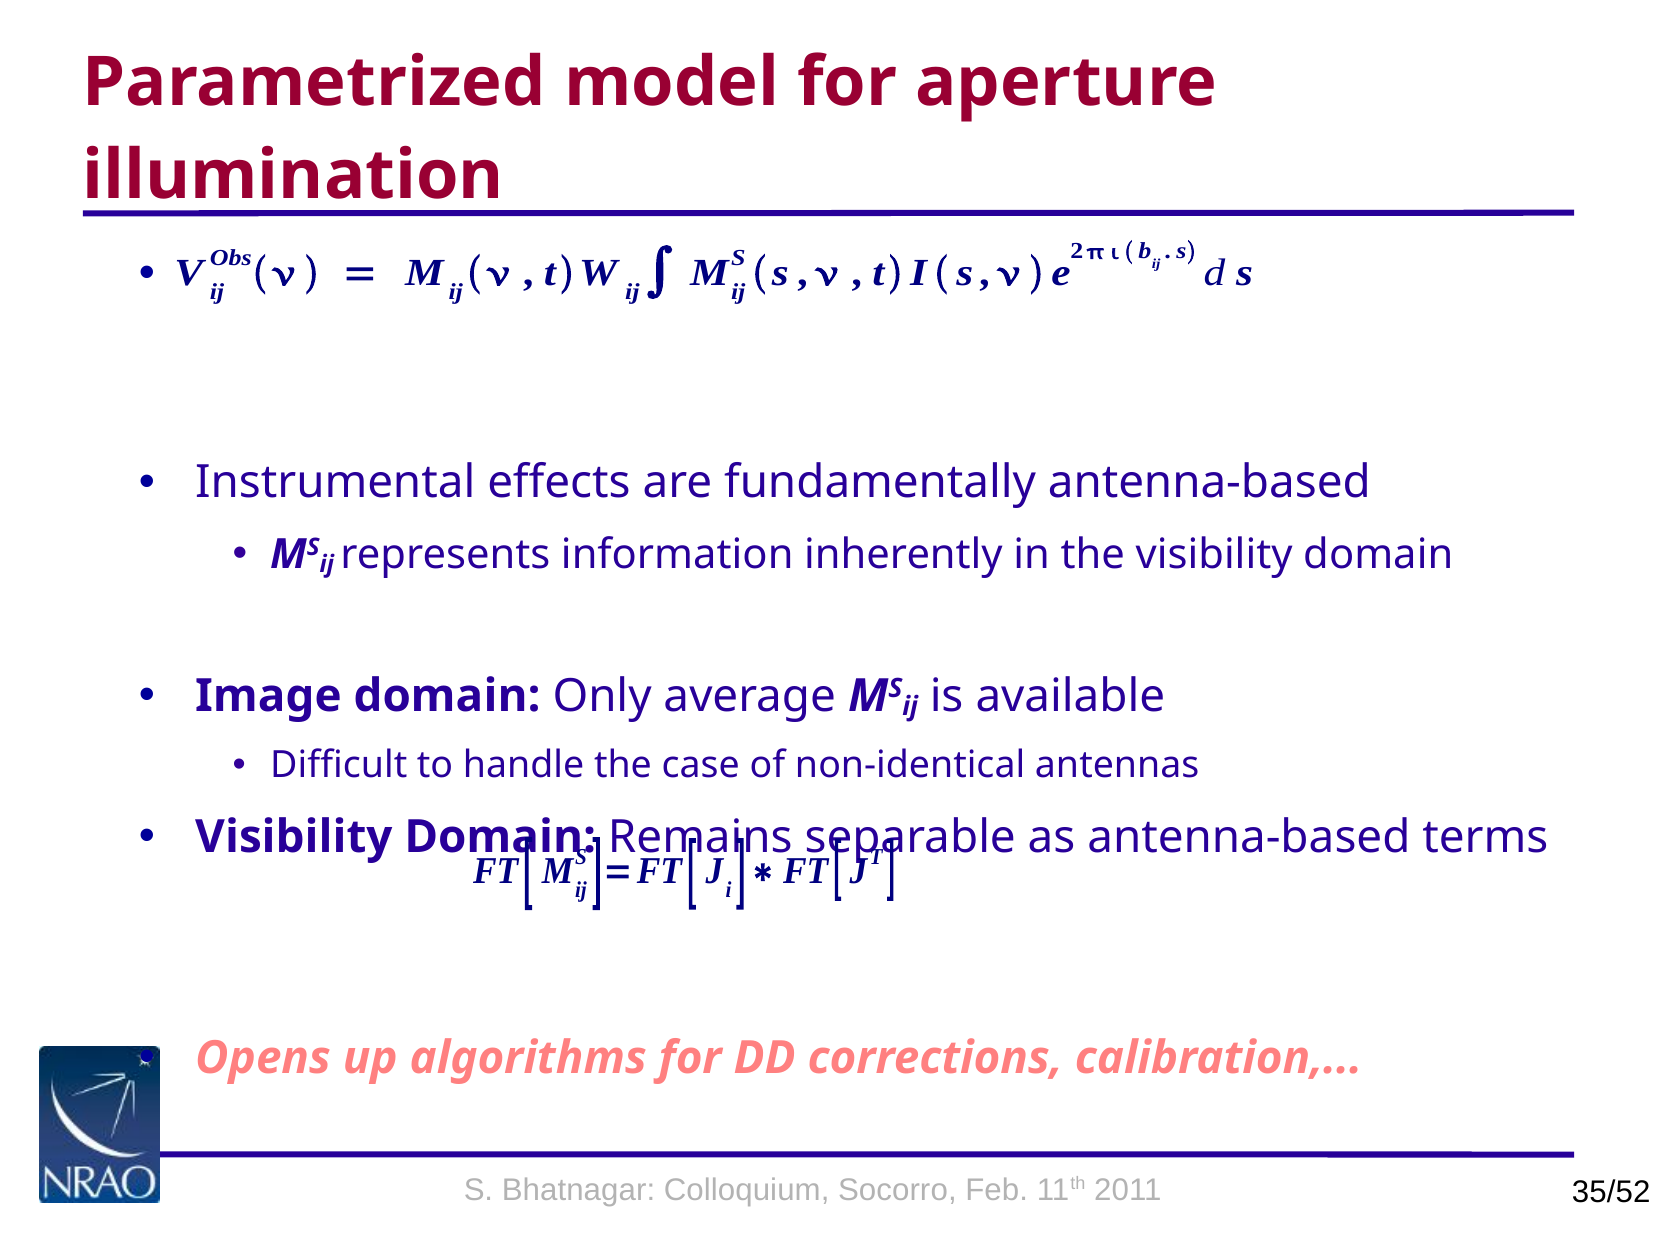

Parametrized model for aperture illumination
# Instrumental effects are fundamentally antenna-based
MSij represents information inherently in the visibility domain
Image domain: Only average MSij is available
Difficult to handle the case of non-identical antennas
Visibility Domain: Remains separable as antenna-based terms
Opens up algorithms for DD corrections, calibration,...
Measurement Equation
 : The Baseline Vector; i and j represent the two antennas
 : Direction independent gains
 : Direction dependent gains
Parameters in this are the Jij s, Jsij s and I
Calibration: Keeping I fixed, estimate Jij-1 , Jsij and use them to remove instrumental/atmospheric effects
Imaging: Keeping Jij-1 , Jsij fixed, estimate the image that best fits the data